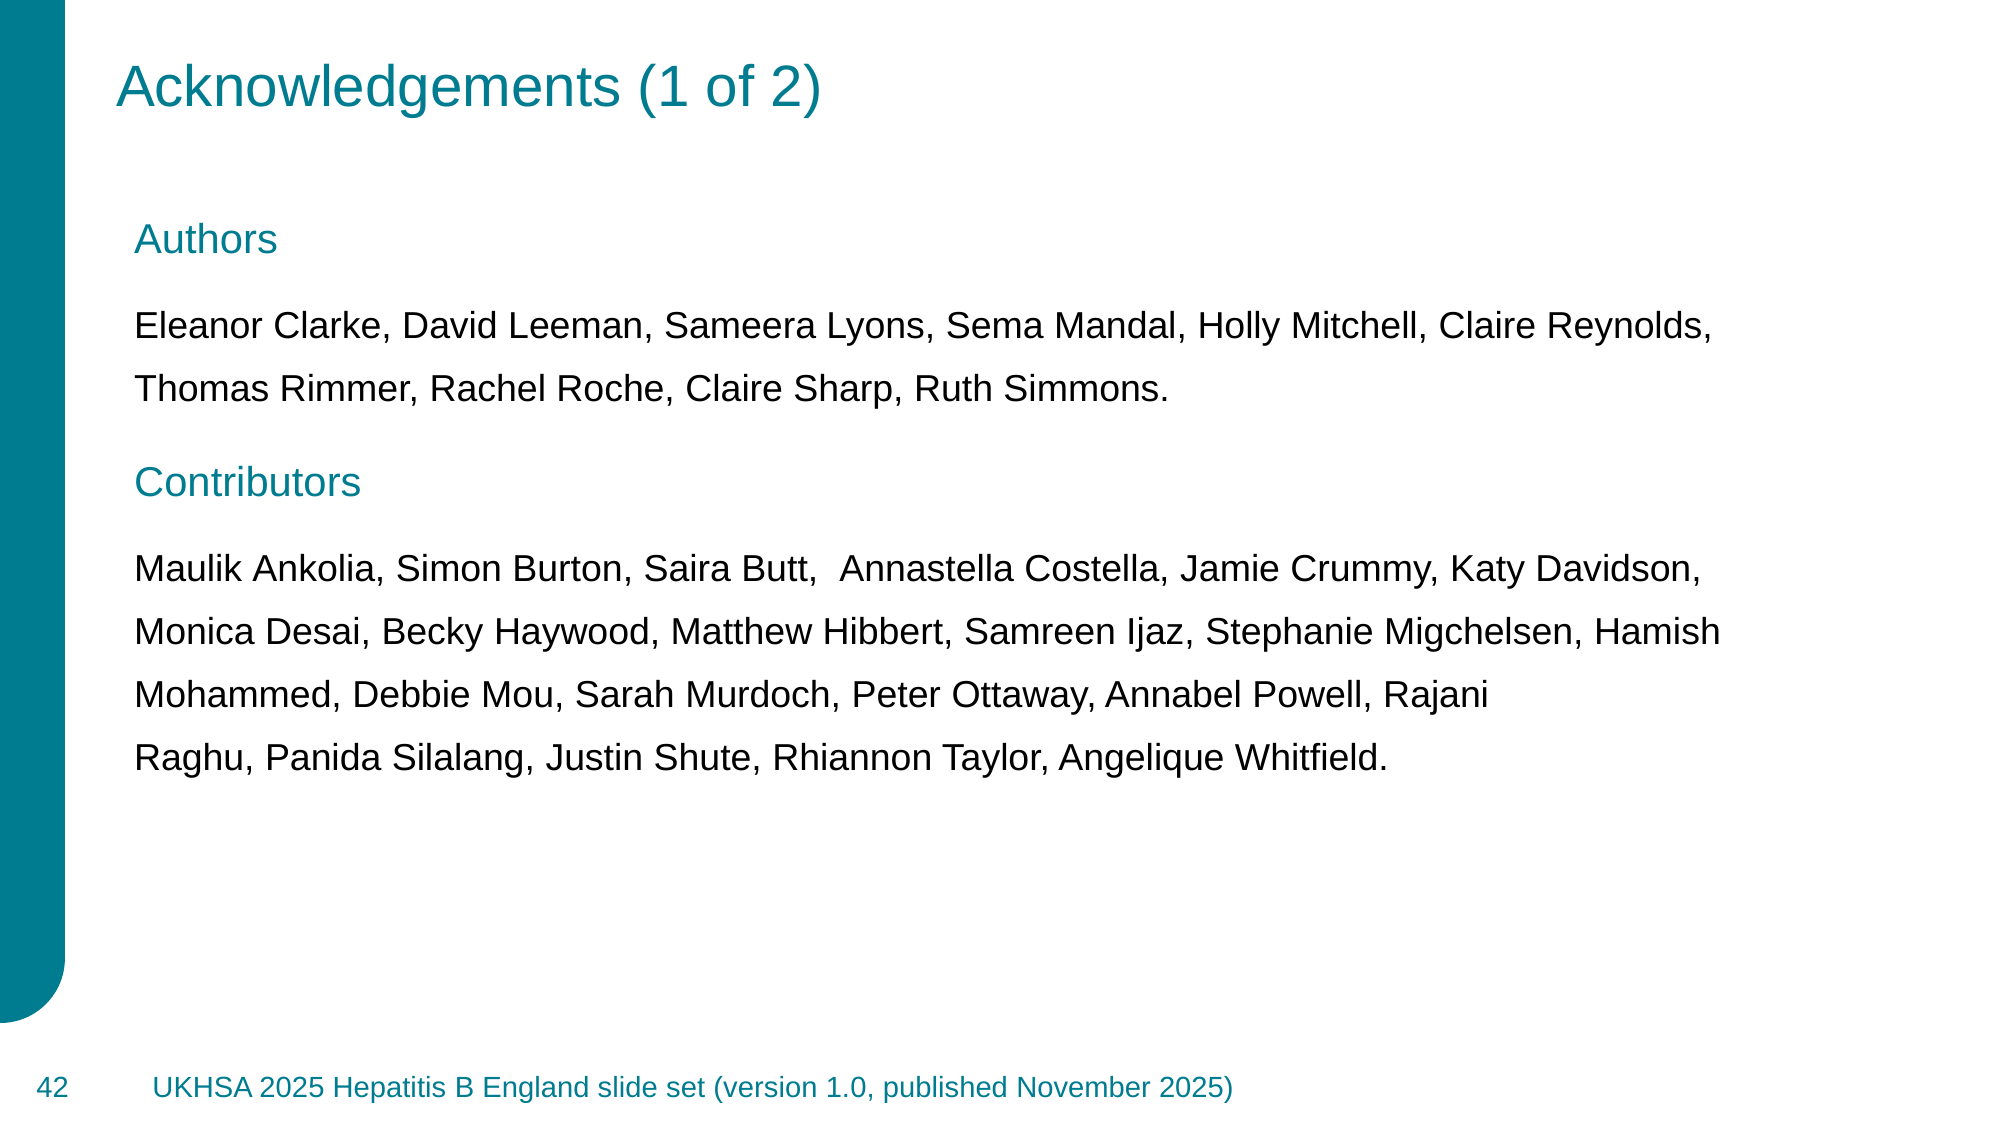

# Acknowledgements (1 of 2)
Authors
Eleanor Clarke, David Leeman, Sameera Lyons, Sema Mandal, Holly Mitchell, Claire Reynolds, Thomas Rimmer, Rachel Roche, Claire Sharp, Ruth Simmons.
Contributors
Maulik Ankolia, Simon Burton, Saira Butt,  Annastella Costella, Jamie Crummy, Katy Davidson, Monica Desai, Becky Haywood, Matthew Hibbert, Samreen Ijaz, Stephanie Migchelsen, Hamish Mohammed, Debbie Mou, Sarah Murdoch, Peter Ottaway, Annabel Powell, Rajani Raghu, Panida Silalang, Justin Shute, Rhiannon Taylor, Angelique Whitfield.
UKHSA 2025 Hepatitis B England slide set (version 1.0, published November 2025)